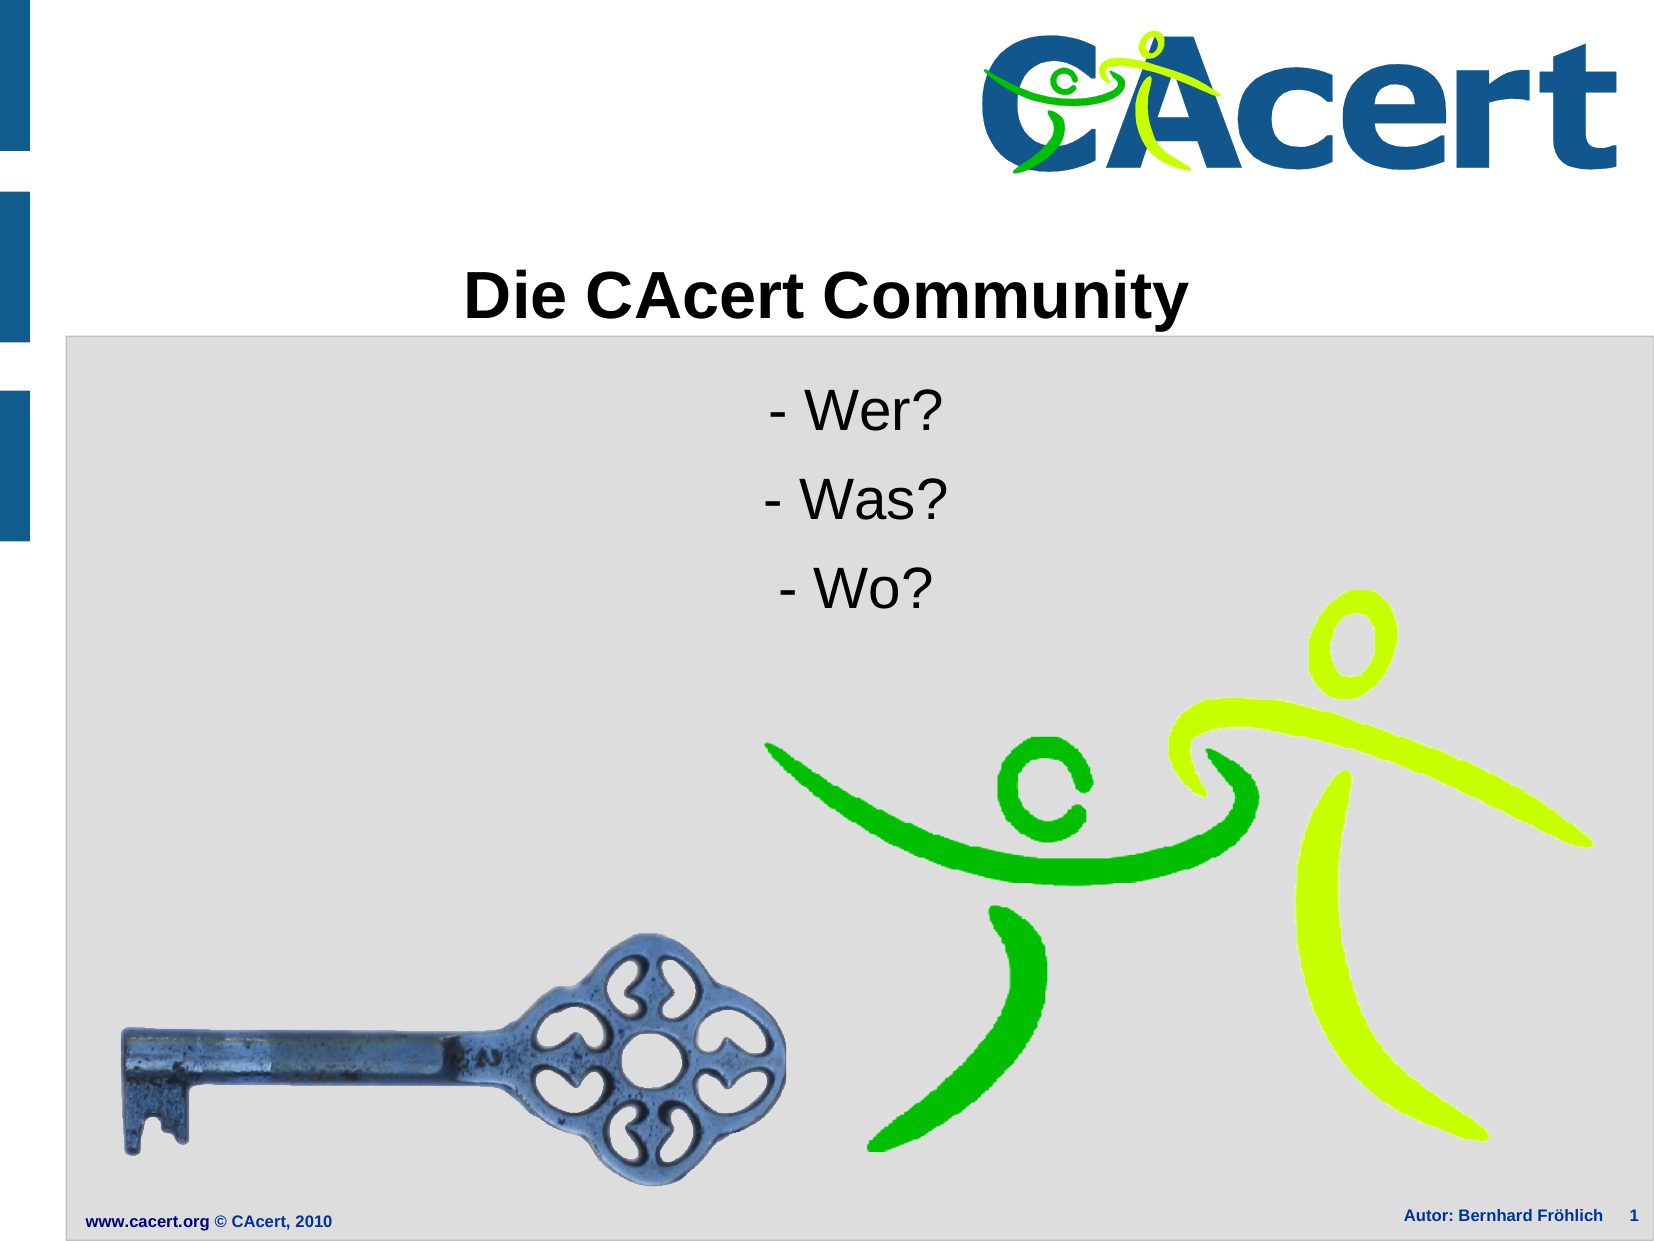

# Die CAcert Community
- Wer?
- Was?
- Wo?